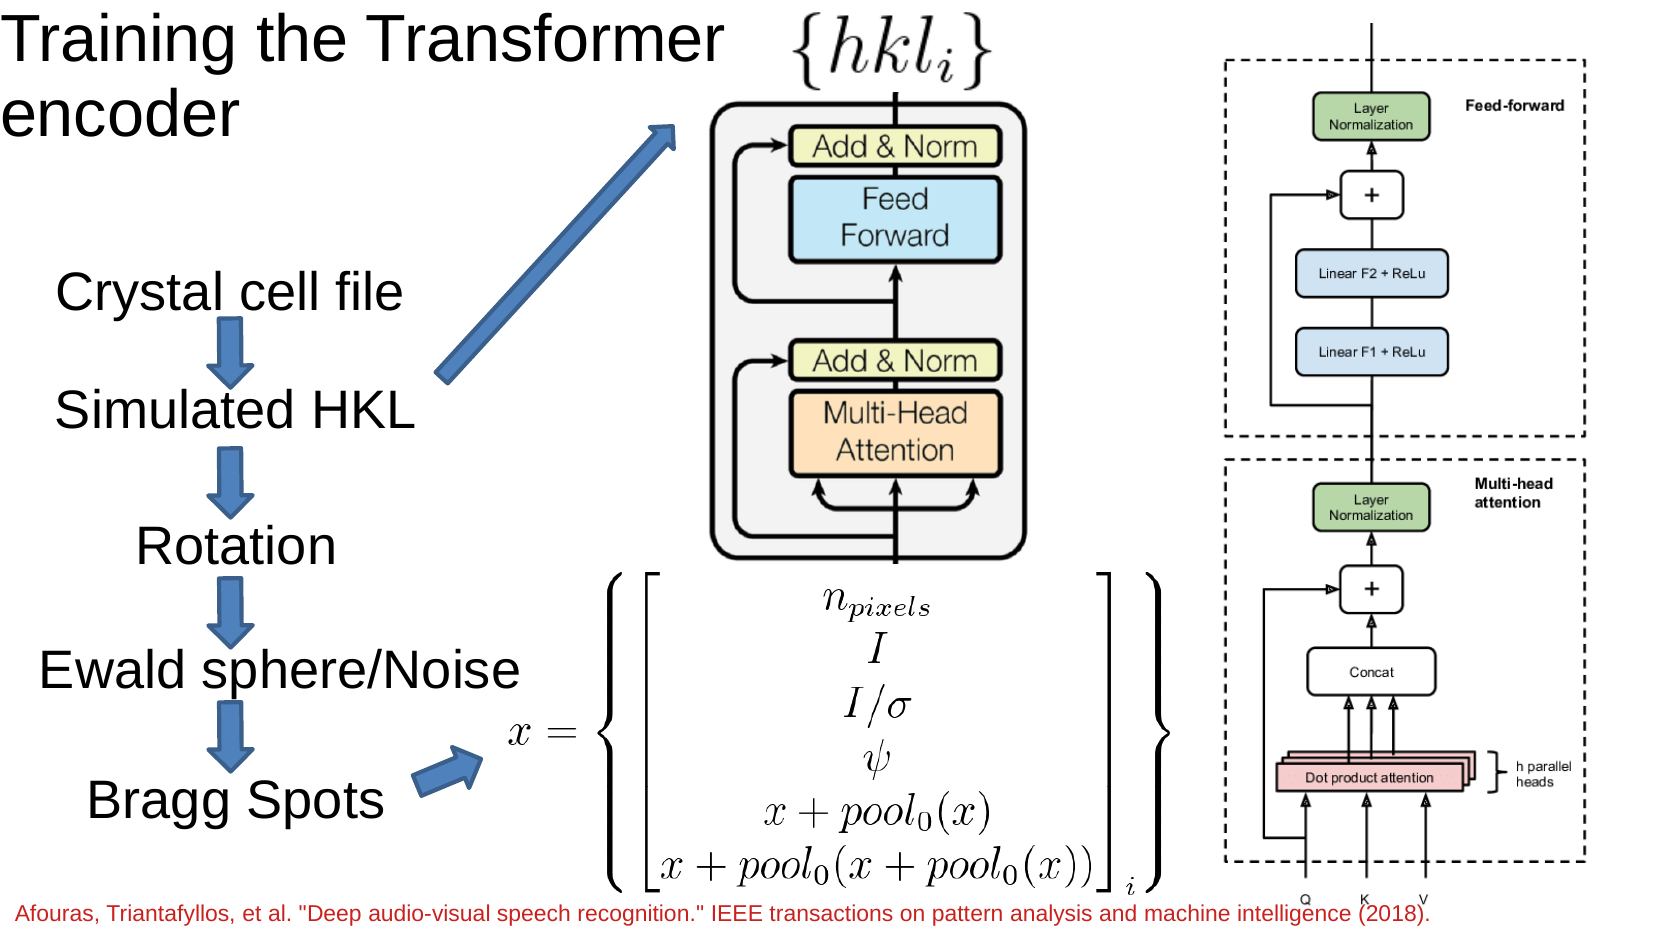

# Training the Transformer encoder
Crystal cell file
Simulated HKL
Rotation
Ewald sphere/Noise
Bragg Spots
Afouras, Triantafyllos, et al. "Deep audio-visual speech recognition." IEEE transactions on pattern analysis and machine intelligence (2018).